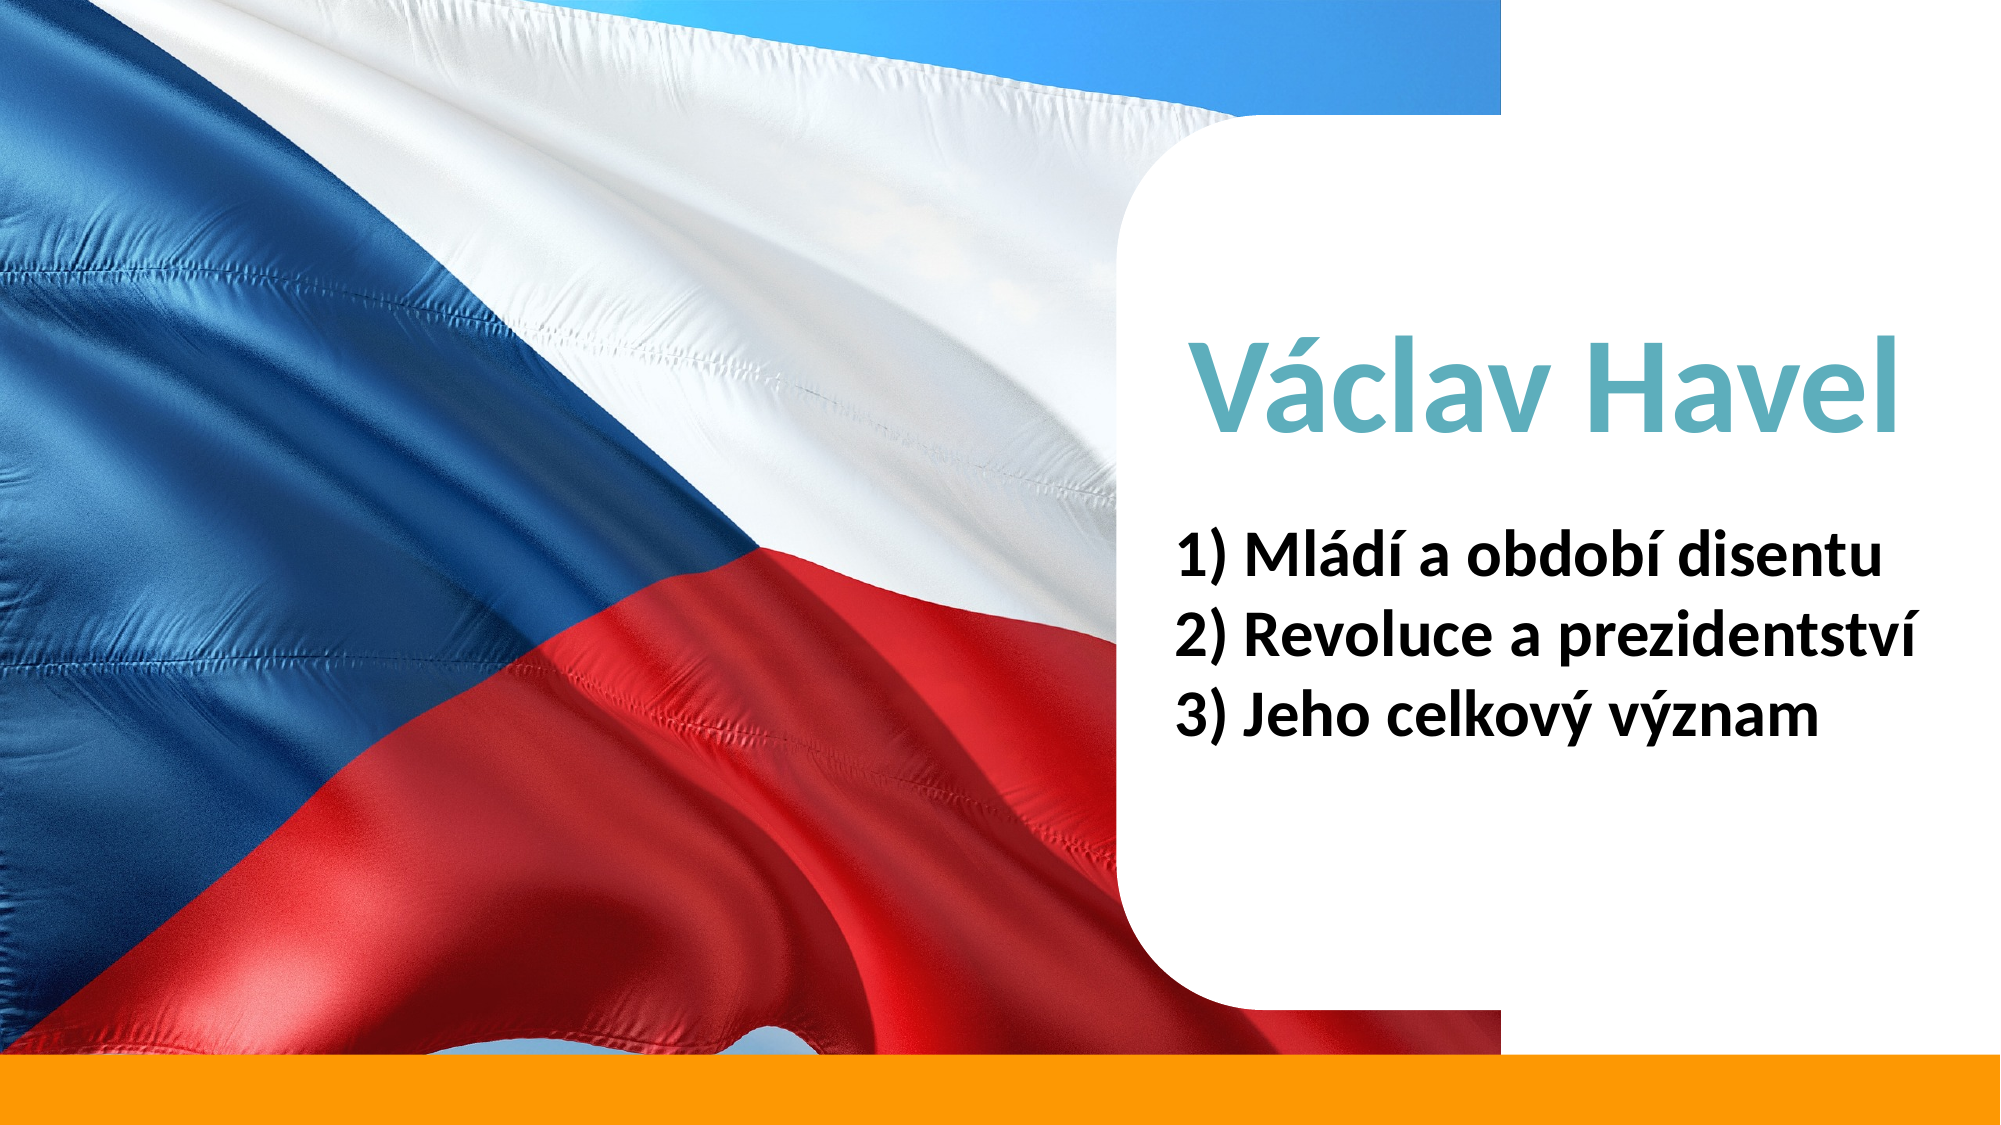

Václav Havel
1) Mládí a období disentu
2) Revoluce a prezidentství
3) Jeho celkový význam